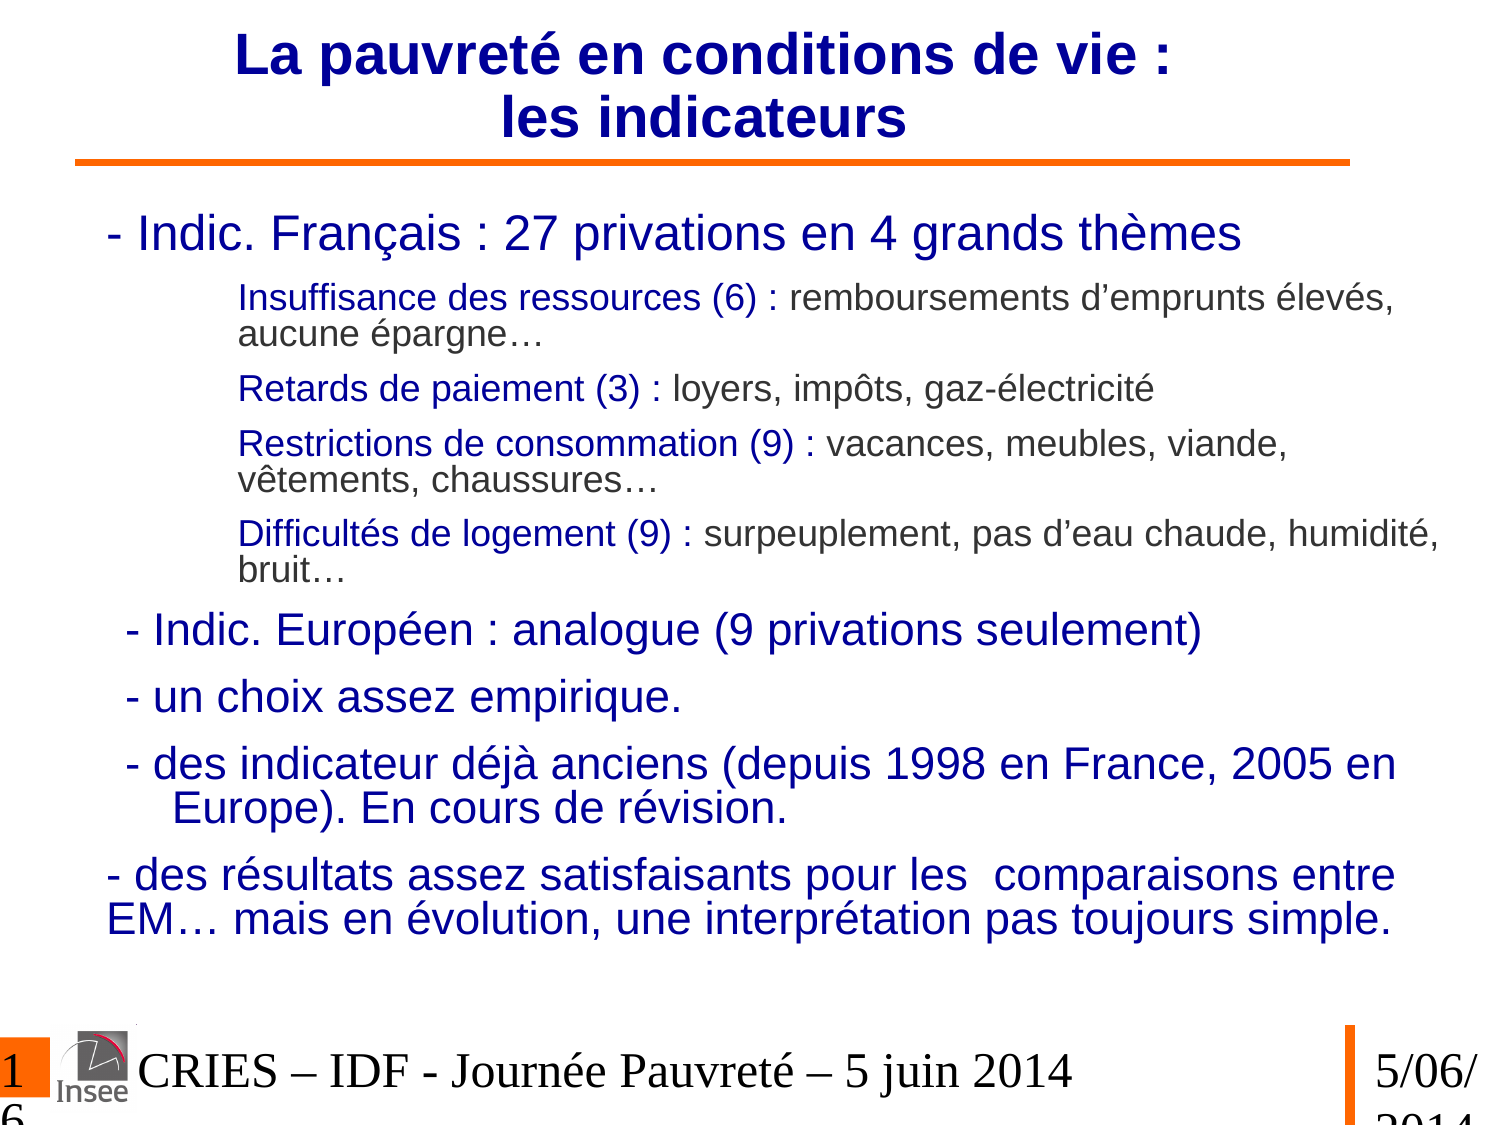

# La pauvreté en conditions de vie : les indicateurs
- Indic. Français : 27 privations en 4 grands thèmes
Insuffisance des ressources (6) : remboursements d’emprunts élevés, aucune épargne…
Retards de paiement (3) : loyers, impôts, gaz-électricité
Restrictions de consommation (9) : vacances, meubles, viande, vêtements, chaussures…
Difficultés de logement (9) : surpeuplement, pas d’eau chaude, humidité, bruit…
- Indic. Européen : analogue (9 privations seulement)
- un choix assez empirique.
- des indicateur déjà anciens (depuis 1998 en France, 2005 en Europe). En cours de révision.
- des résultats assez satisfaisants pour les comparaisons entre EM… mais en évolution, une interprétation pas toujours simple.
16
Titre du diaporama
Date